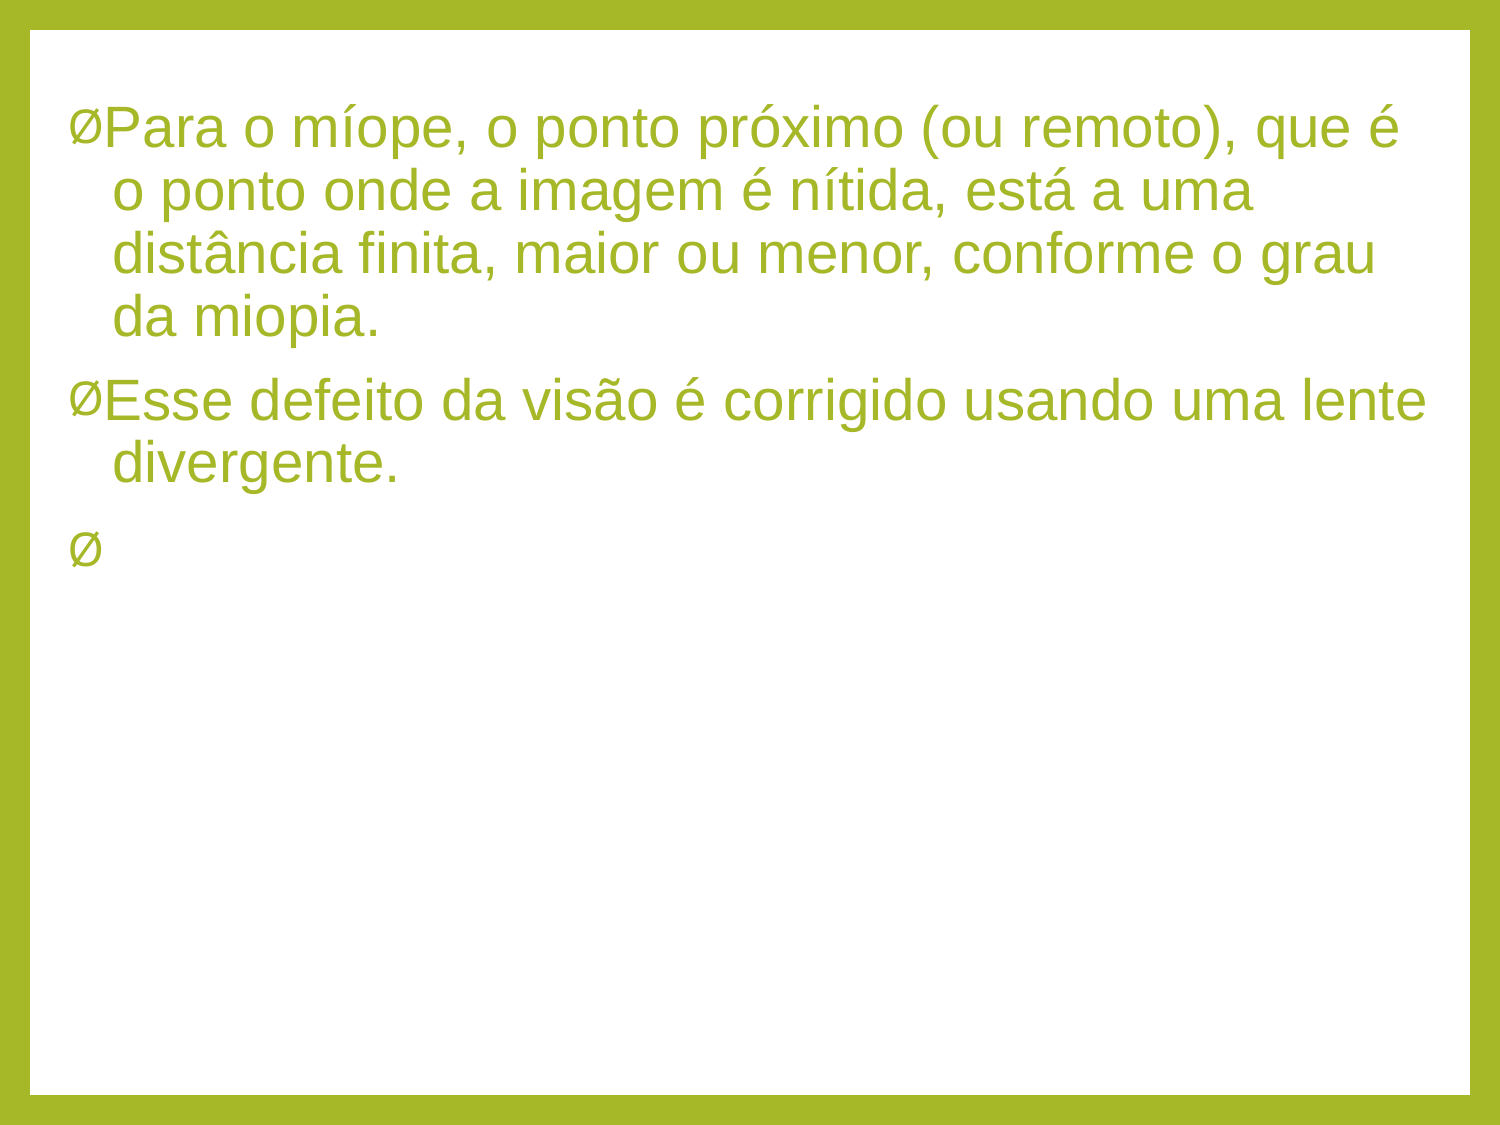

# Para o míope, o ponto próximo (ou remoto), que é o ponto onde a imagem é nítida, está a uma distância finita, maior ou menor, conforme o grau da miopia.
Esse defeito da visão é corrigido usando uma lente divergente.